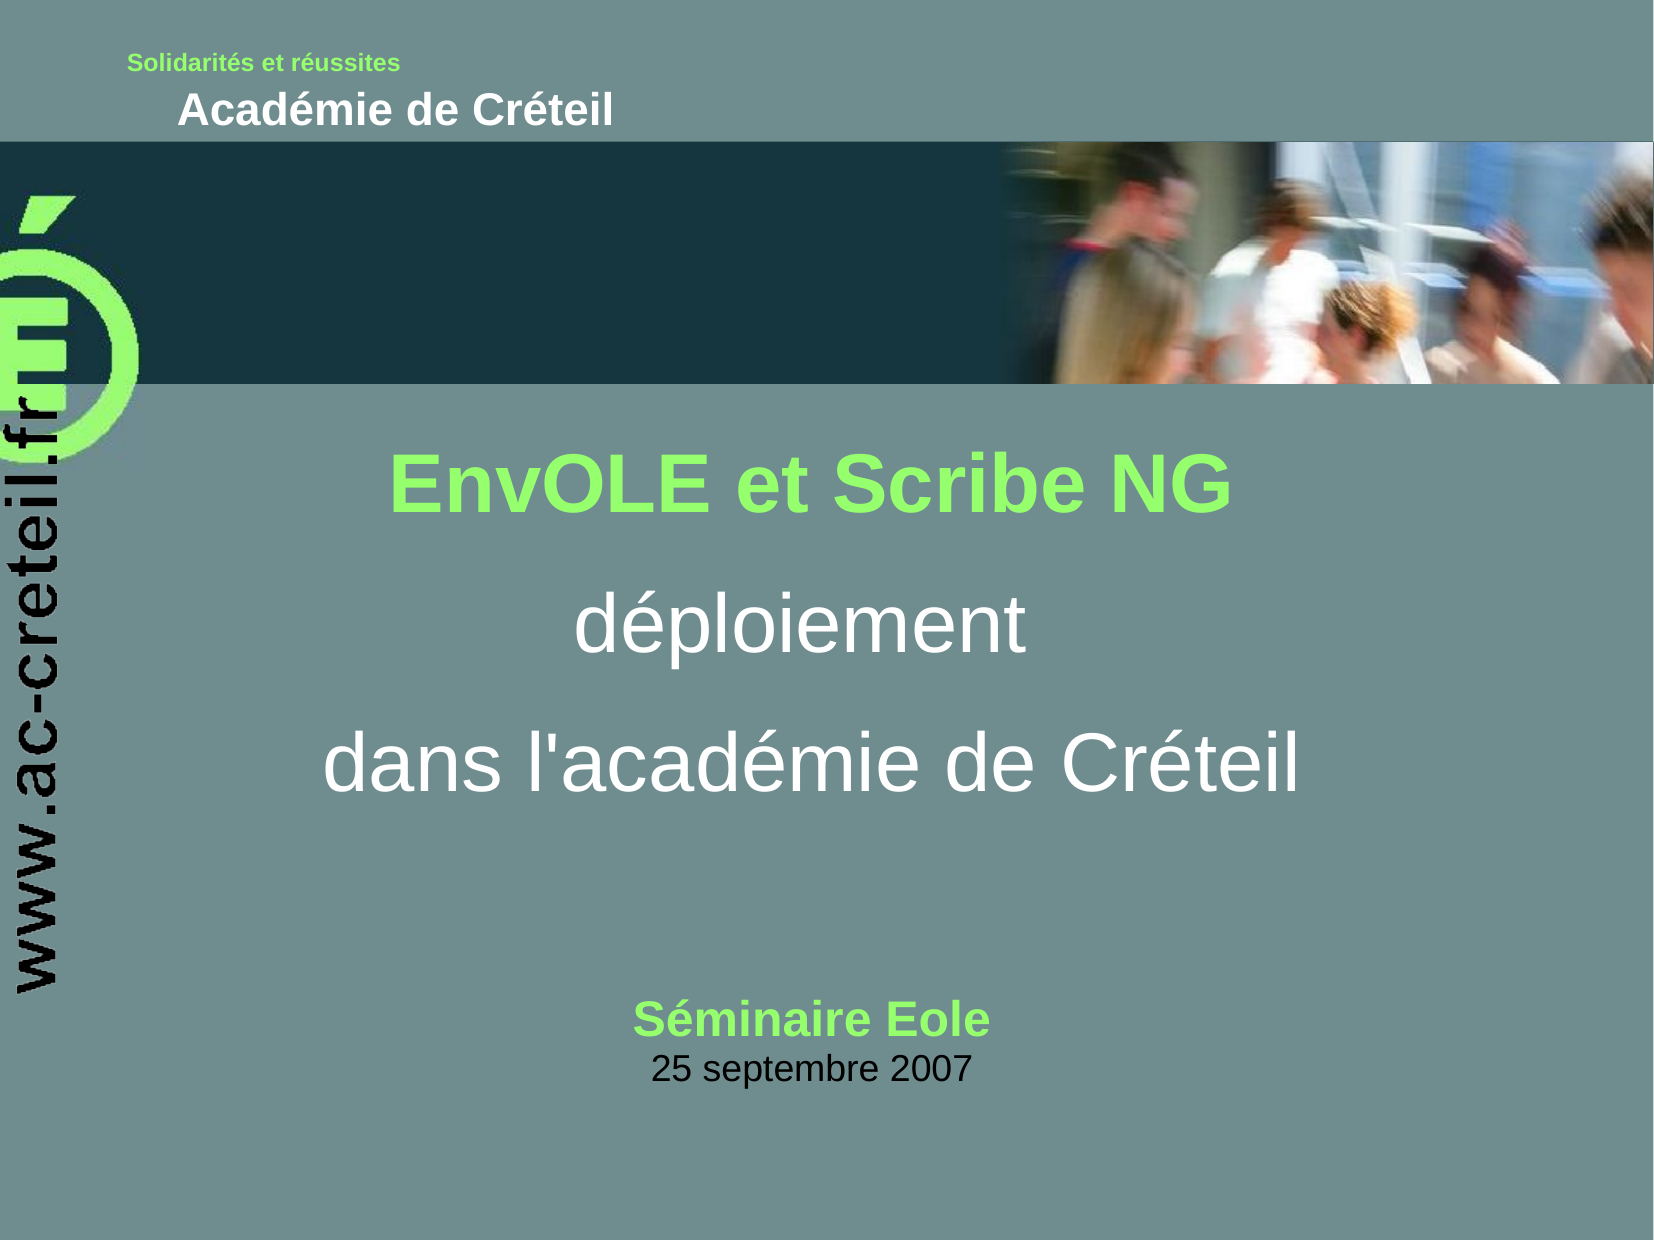

EnvOLE et Scribe NG
déploiement
dans l'académie de Créteil
Séminaire Eole
25 septembre 2007